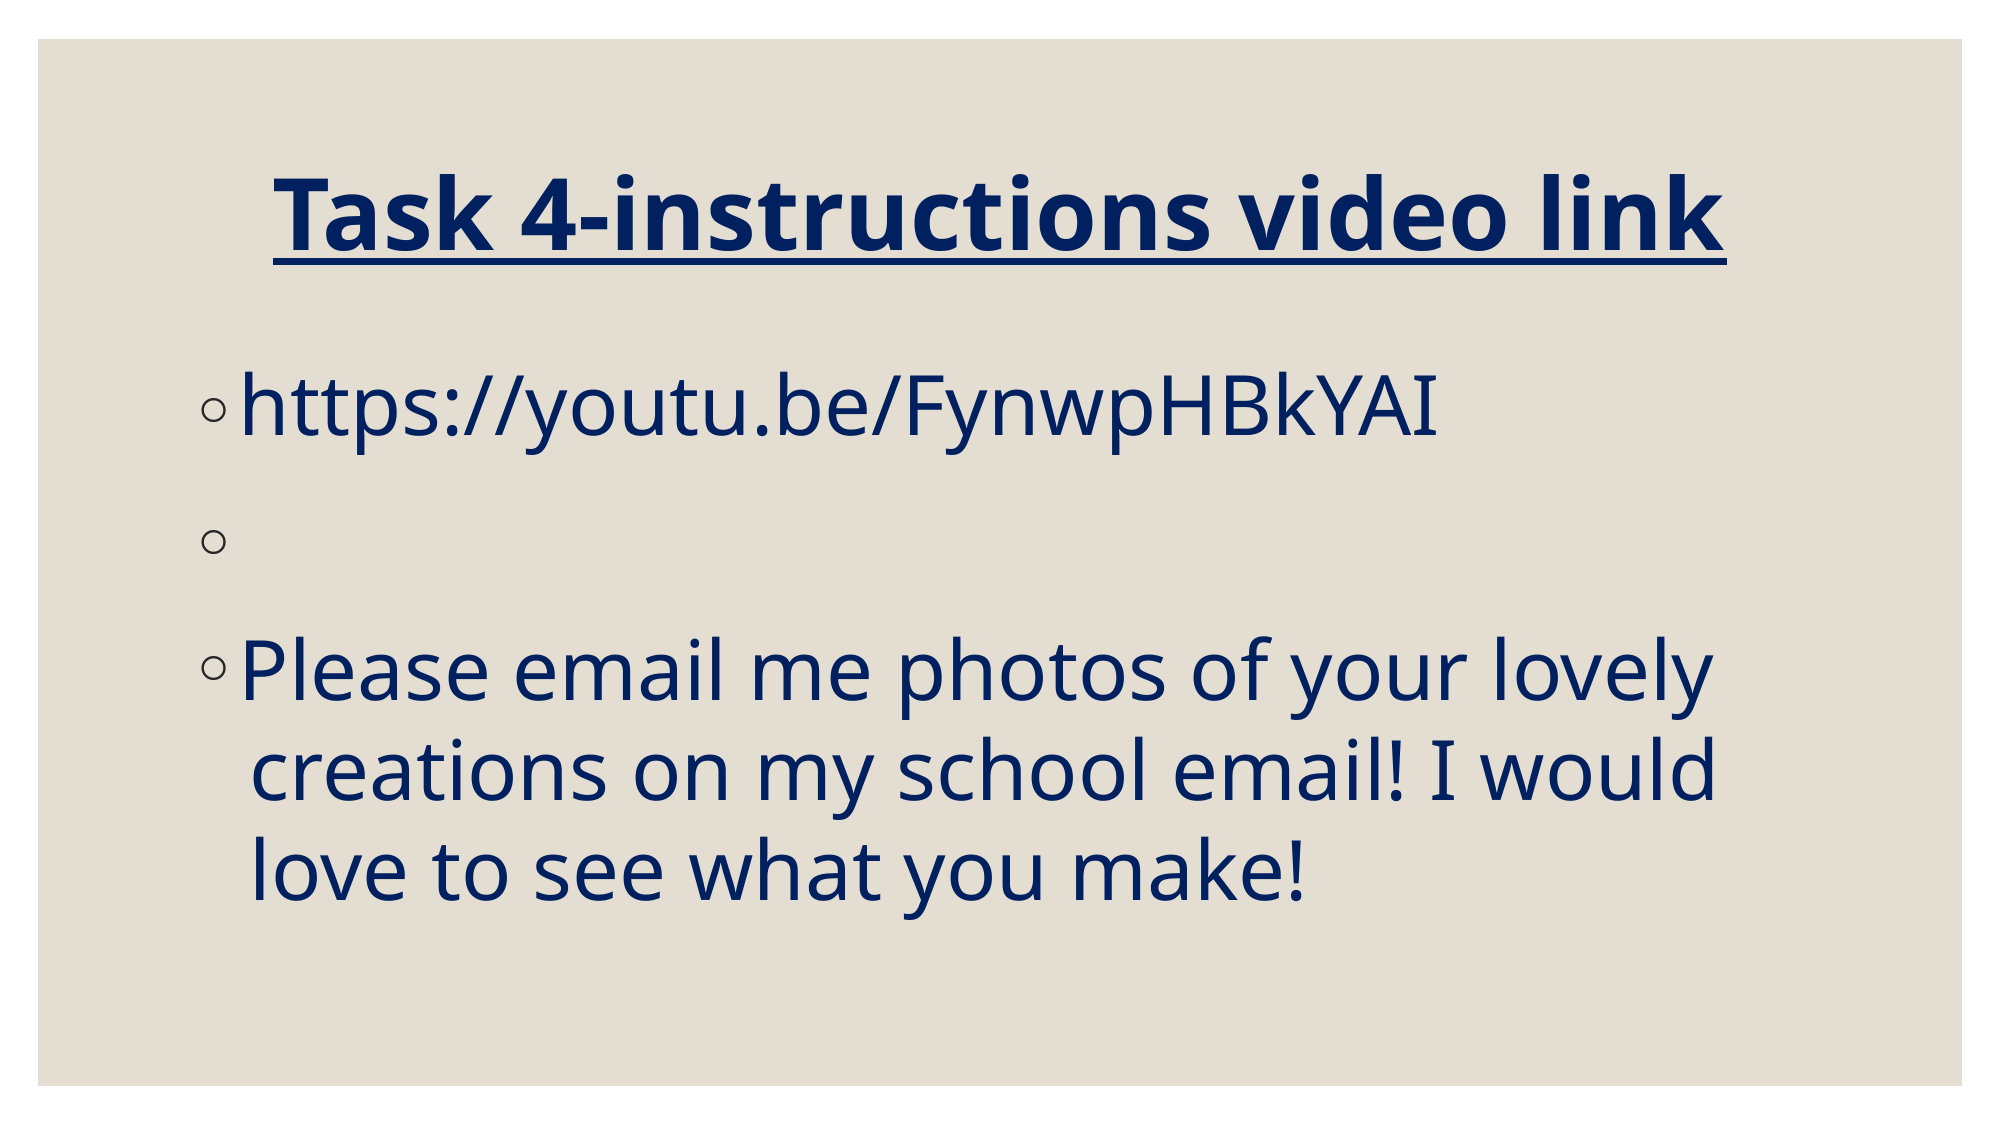

# Task 4-instructions video link
https://youtu.be/FynwpHBkYAI
Please email me photos of your lovely creations on my school email! I would love to see what you make!